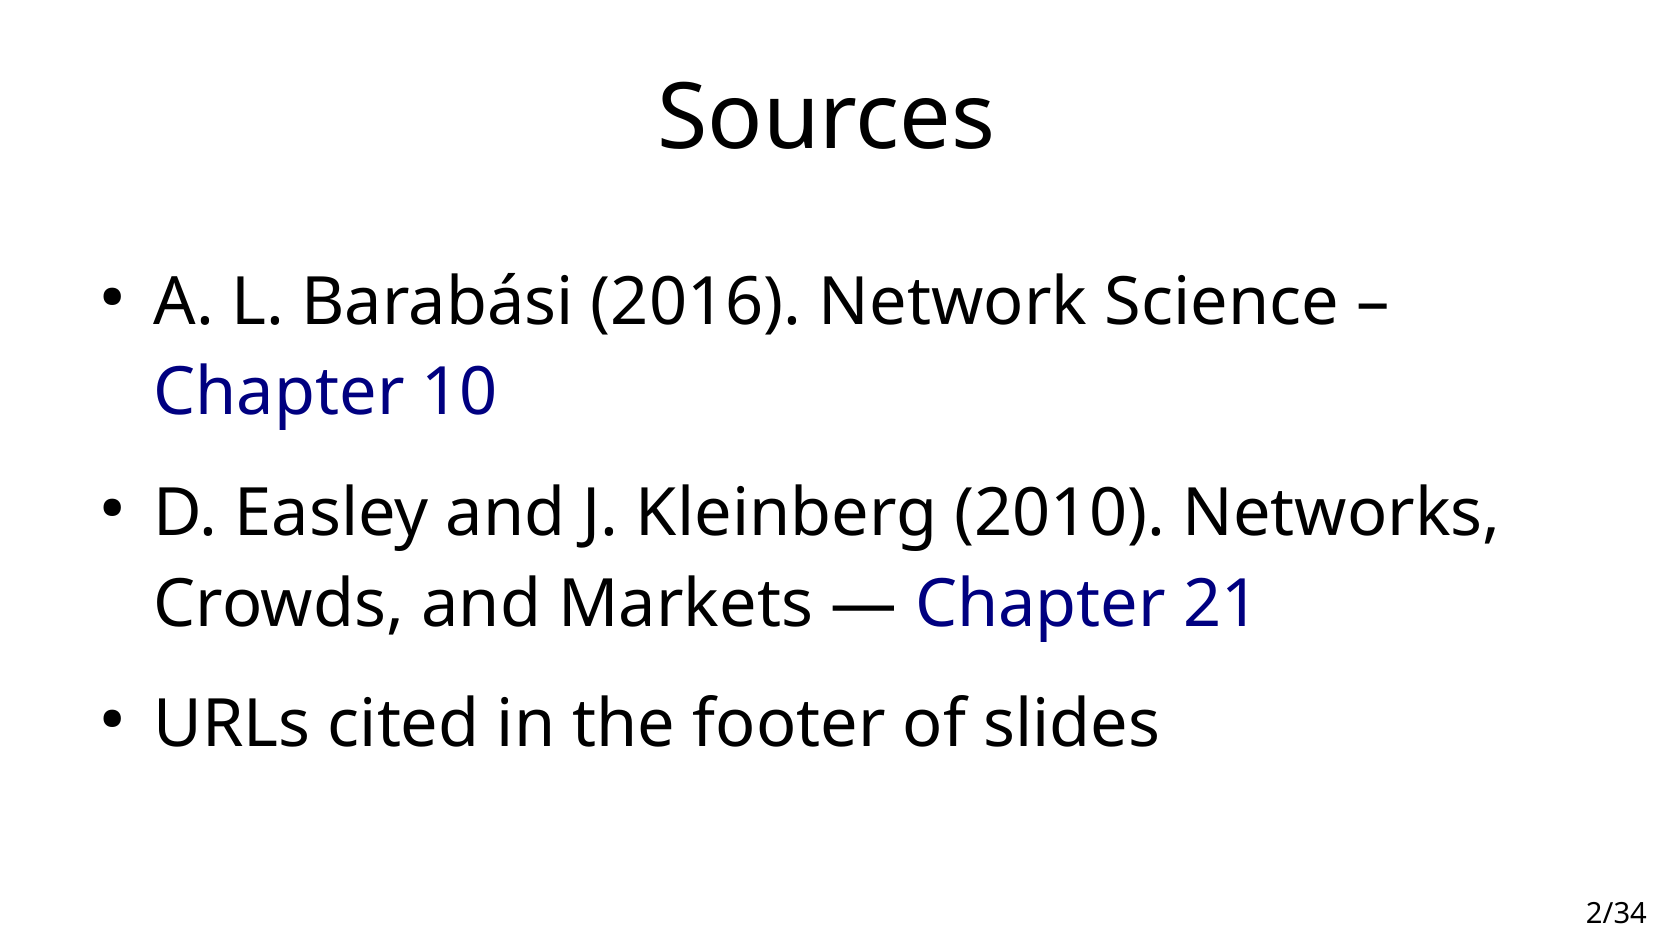

# Sources
A. L. Barabási (2016). Network Science – Chapter 10
D. Easley and J. Kleinberg (2010). Networks, Crowds, and Markets — Chapter 21
URLs cited in the footer of slides
2